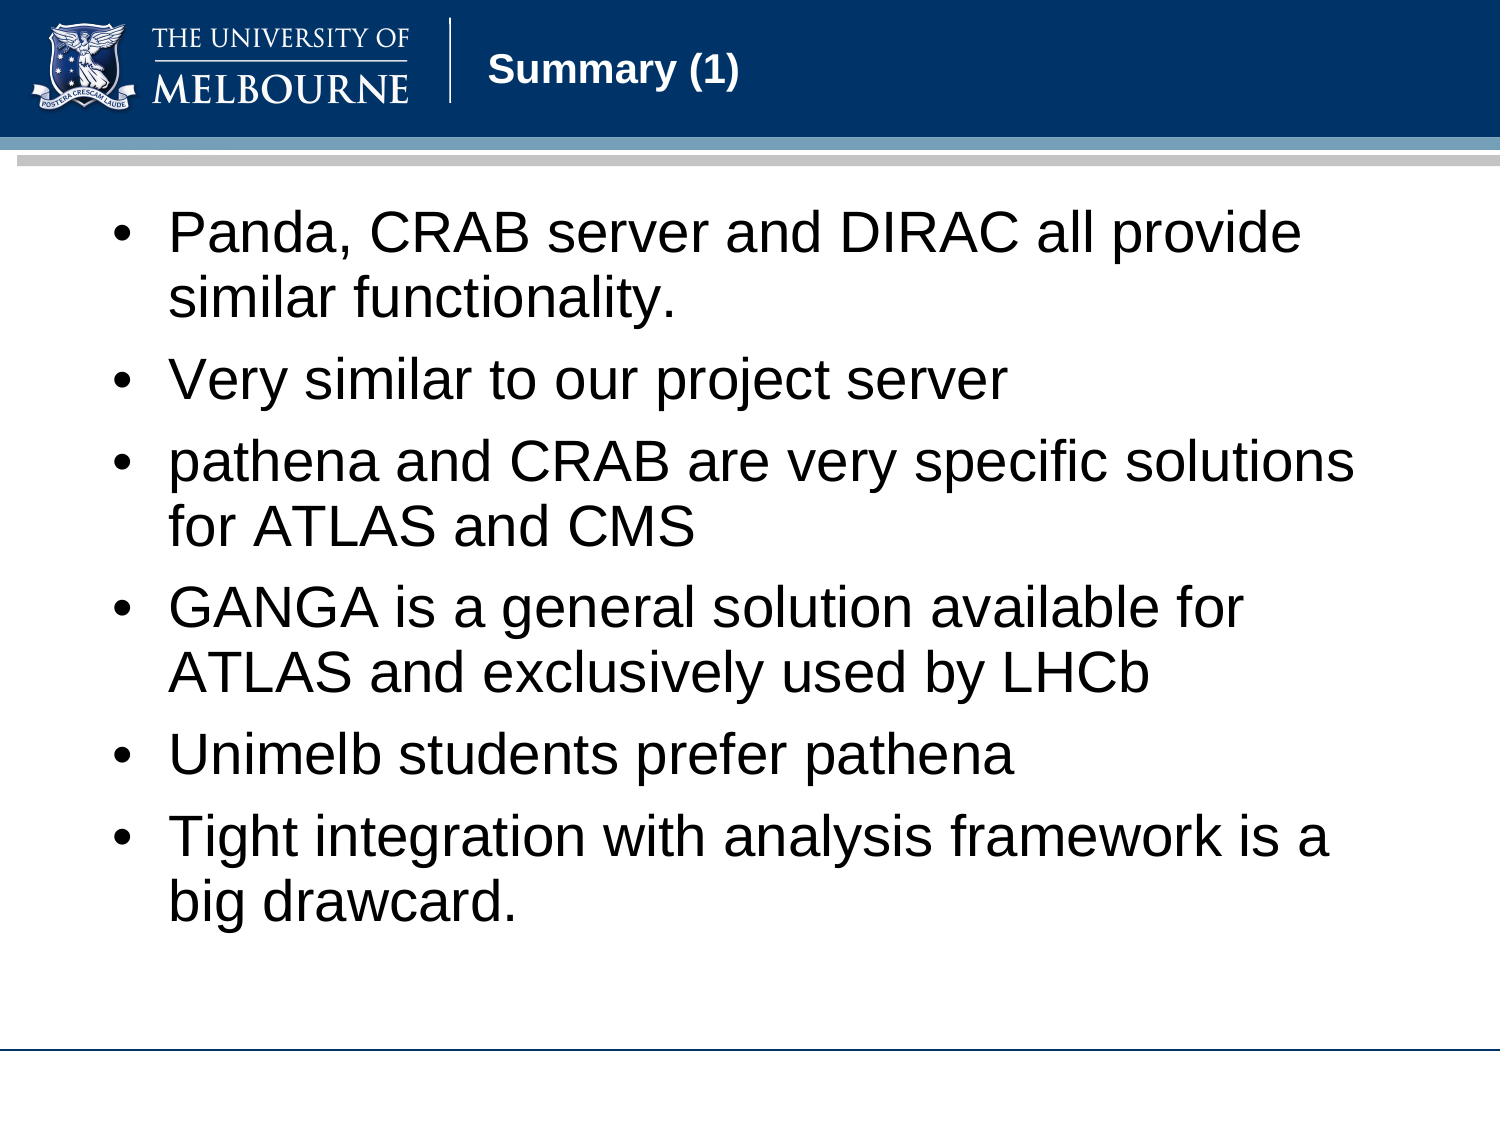

# Summary (1)
Panda, CRAB server and DIRAC all provide similar functionality.
Very similar to our project server
pathena and CRAB are very specific solutions for ATLAS and CMS
GANGA is a general solution available for ATLAS and exclusively used by LHCb
Unimelb students prefer pathena
Tight integration with analysis framework is a big drawcard.